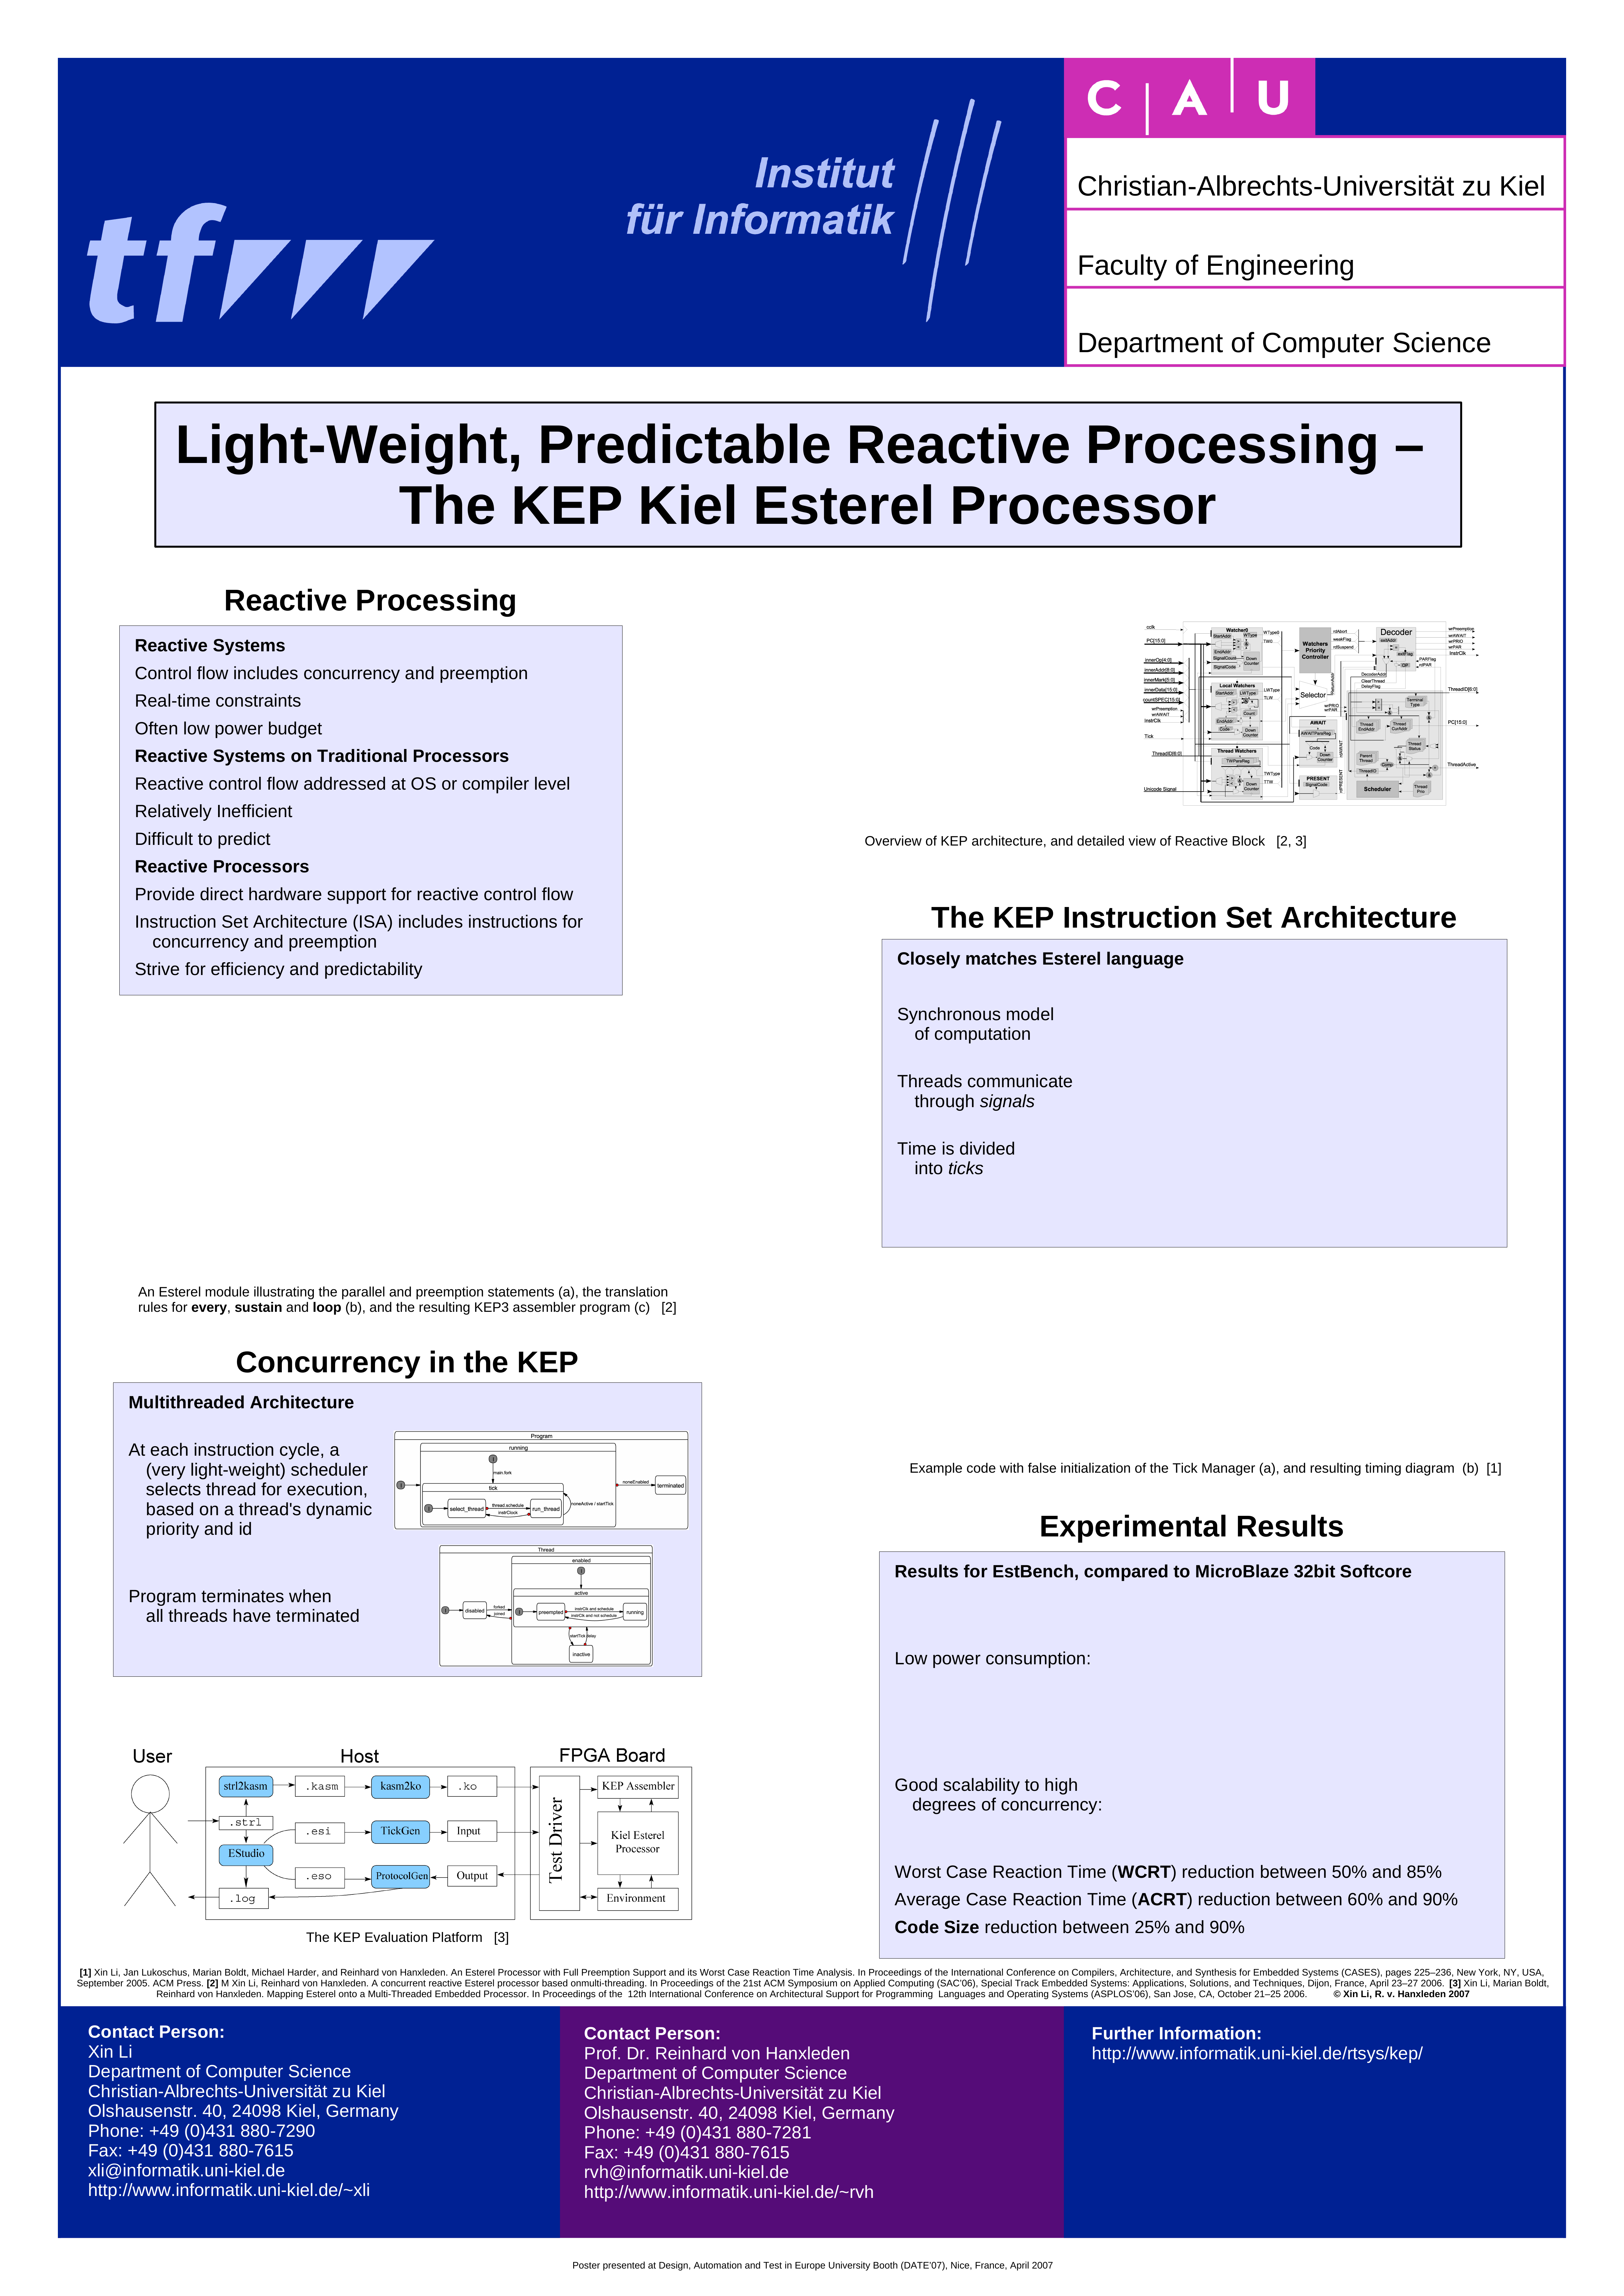

Christian-Albrechts-Universität zu Kiel
Faculty of Engineering
Department of Computer Science
Light-Weight, Predictable Reactive Processing –
The KEP Kiel Esterel Processor
Reactive Processing
Reactive Systems
Control flow includes concurrency and preemption
Real-time constraints
Often low power budget
Reactive Systems on Traditional Processors
Reactive control flow addressed at OS or compiler level
Relatively Inefficient
Difficult to predict
Reactive Processors
Provide direct hardware support for reactive control flow
Instruction Set Architecture (ISA) includes instructions for concurrency and preemption
Strive for efficiency and predictability
Overview of KEP architecture, and detailed view of Reactive Block [2, 3]
The KEP Instruction Set Architecture
# Closely matches Esterel language
Synchronous model
of computation
Threads communicate
through signals
Time is divided
into ticks
An Esterel module illustrating the parallel and preemption statements (a), the translation rules for every, sustain and loop (b), and the resulting KEP3 assembler program (c) [2]
Example code with false initialization of the Tick Manager (a), and resulting timing diagram (b) [1]
Concurrency in the KEP
Multithreaded Architecture
At each instruction cycle, a
(very light-weight) scheduler
selects thread for execution,
based on a thread's dynamic
priority and id
Program terminates when
all threads have terminated
Experimental Results
Results for EstBench, compared to MicroBlaze 32bit Softcore
Low power consumption:
Good scalability to high
degrees of concurrency:
Worst Case Reaction Time (WCRT) reduction between 50% and 85%
Average Case Reaction Time (ACRT) reduction between 60% and 90%
Code Size reduction between 25% and 90%
The KEP Evaluation Platform [3]
[1] Xin Li, Jan Lukoschus, Marian Boldt, Michael Harder, and Reinhard von Hanxleden. An Esterel Processor with Full Preemption Support and its Worst Case Reaction Time Analysis. In Proceedings of the International Conference on Compilers, Architecture, and Synthesis for Embedded Systems (CASES), pages 225–236, New York, NY, USA, September 2005. ACM Press. [2] M Xin Li, Reinhard von Hanxleden. A concurrent reactive Esterel processor based onmulti-threading. In Proceedings of the 21st ACM Symposium on Applied Computing (SAC’06), Special Track Embedded Systems: Applications, Solutions, and Techniques, Dijon, France, April 23–27 2006. [3] Xin Li, Marian Boldt, Reinhard von Hanxleden. Mapping Esterel onto a Multi-Threaded Embedded Processor. In Proceedings of the 12th International Conference on Architectural Support for Programming Languages and Operating Systems (ASPLOS’06), San Jose, CA, October 21–25 2006. © Xin Li, R. v. Hanxleden 2007
Contact Person:
Xin Li
Department of Computer Science
Christian-Albrechts-Universität zu Kiel
Olshausenstr. 40, 24098 Kiel, Germany
Phone: +49 (0)431 880-7290
Fax: +49 (0)431 880-7615
xli@informatik.uni-kiel.de
http://www.informatik.uni-kiel.de/~xli
Contact Person:
Prof. Dr. Reinhard von Hanxleden
Department of Computer Science
Christian-Albrechts-Universität zu Kiel
Olshausenstr. 40, 24098 Kiel, Germany
Phone: +49 (0)431 880-7281
Fax: +49 (0)431 880-7615
rvh@informatik.uni-kiel.de
http://www.informatik.uni-kiel.de/~rvh
Further Information:
http://www.informatik.uni-kiel.de/rtsys/kep/
Poster presented at Design, Automation and Test in Europe University Booth (DATE’07), Nice, France, April 2007